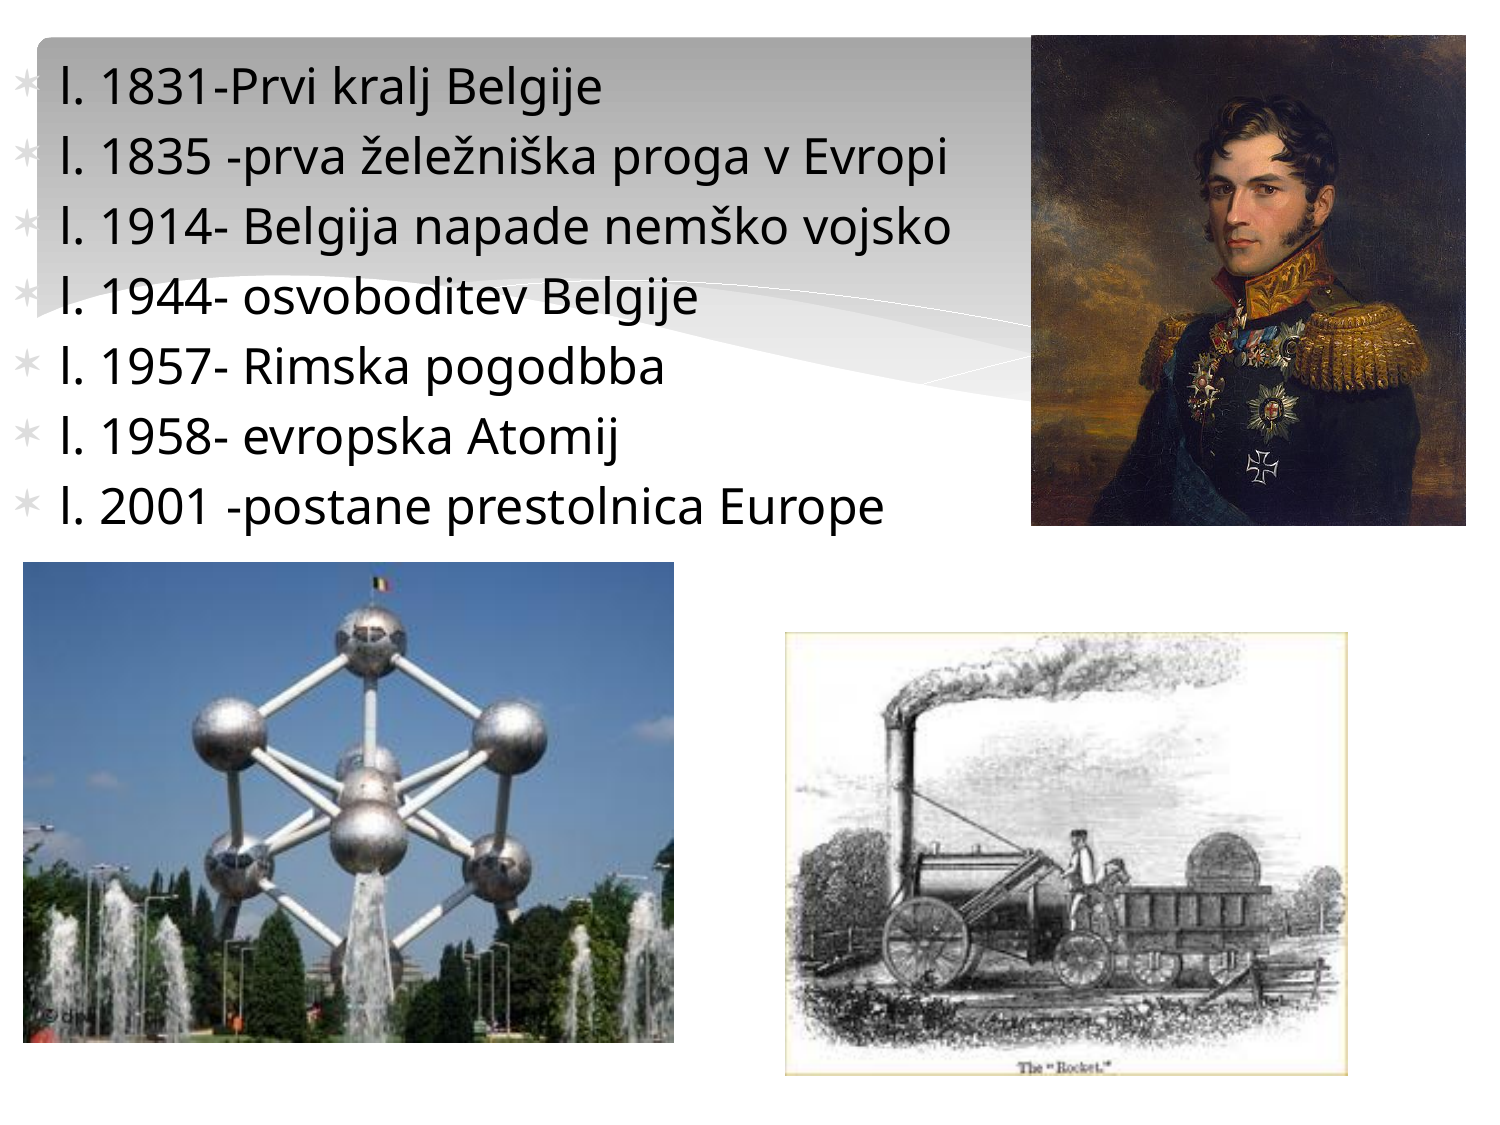

# l. 1831-Prvi kralj Belgije
l. 1835 -prva želežniška proga v Evropi
l. 1914- Belgija napade nemško vojsko
l. 1944- osvoboditev Belgije
l. 1957- Rimska pogodbba
l. 1958- evropska Atomij
l. 2001 -postane prestolnica Europe